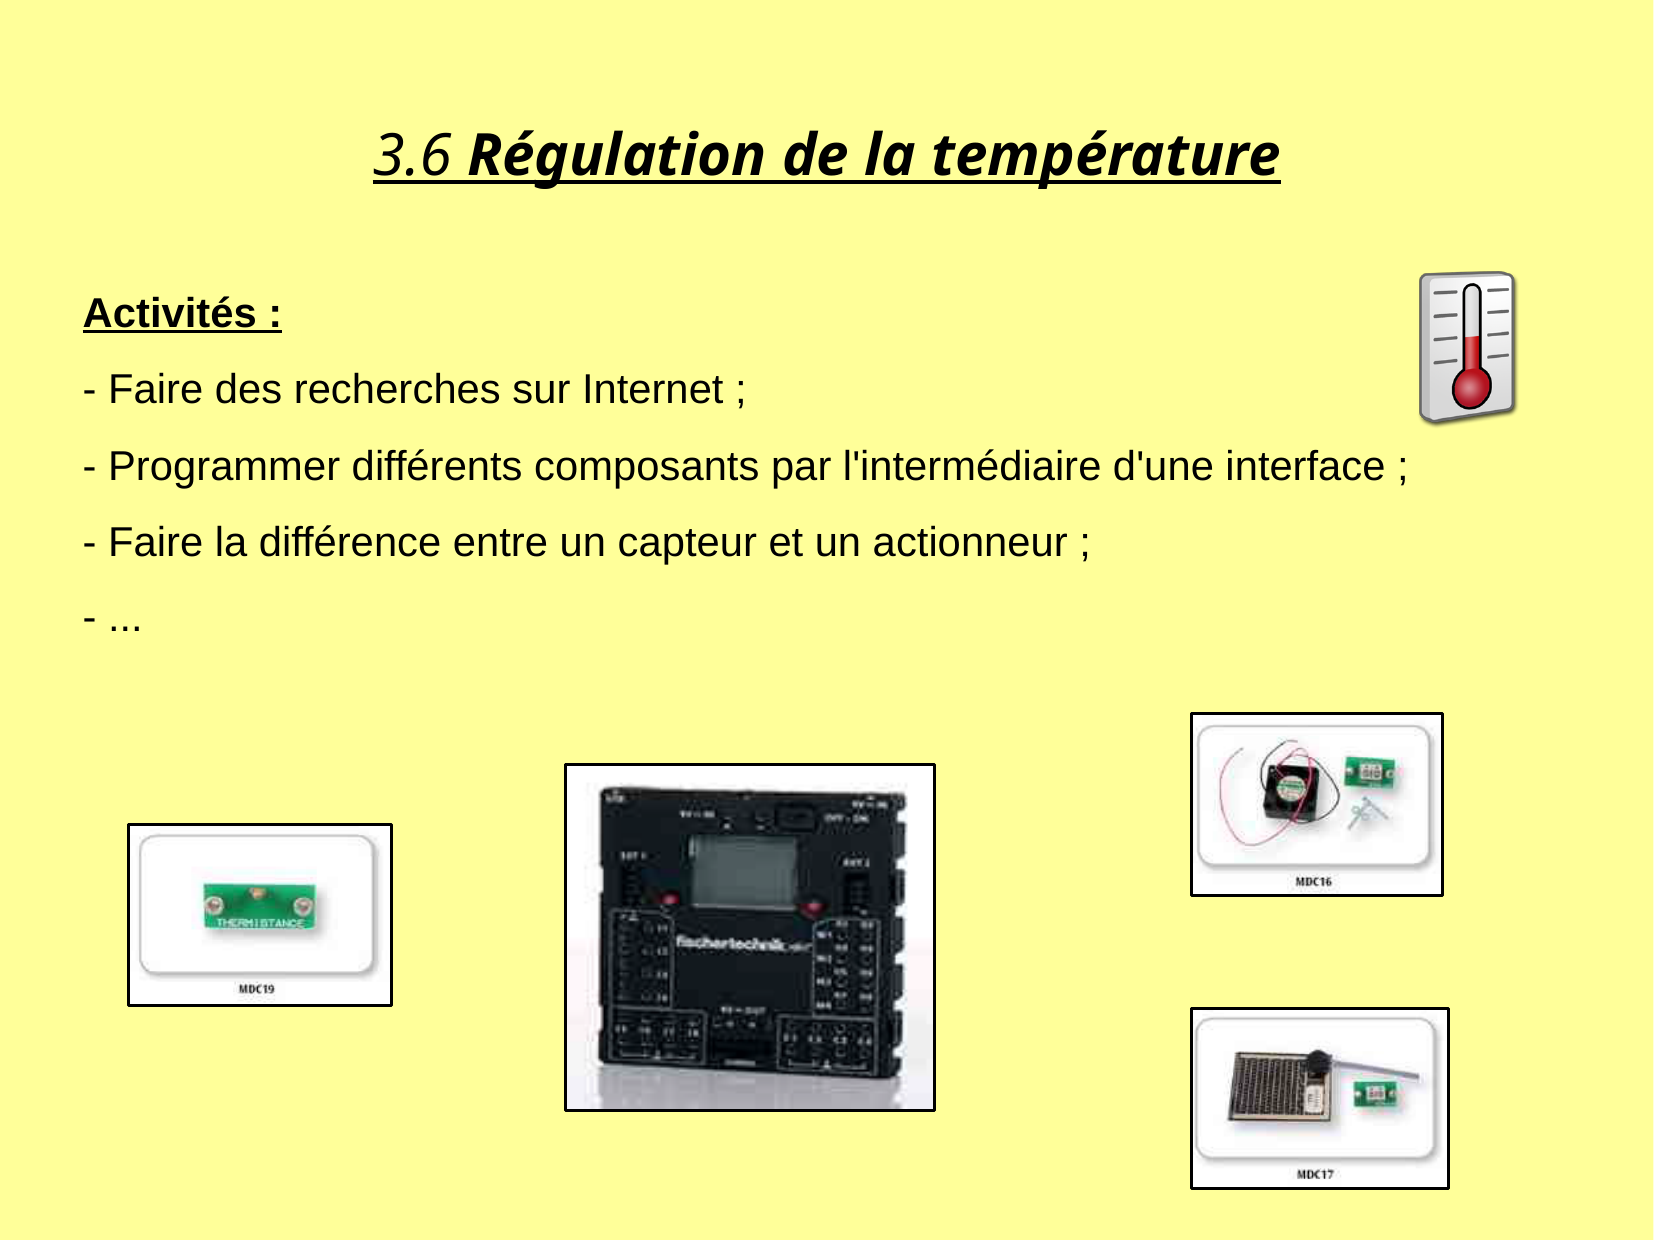

# 3.6 Régulation de la température
Activités :
- Faire des recherches sur Internet ;
- Programmer différents composants par l'intermédiaire d'une interface ;
- Faire la différence entre un capteur et un actionneur ;
- ...